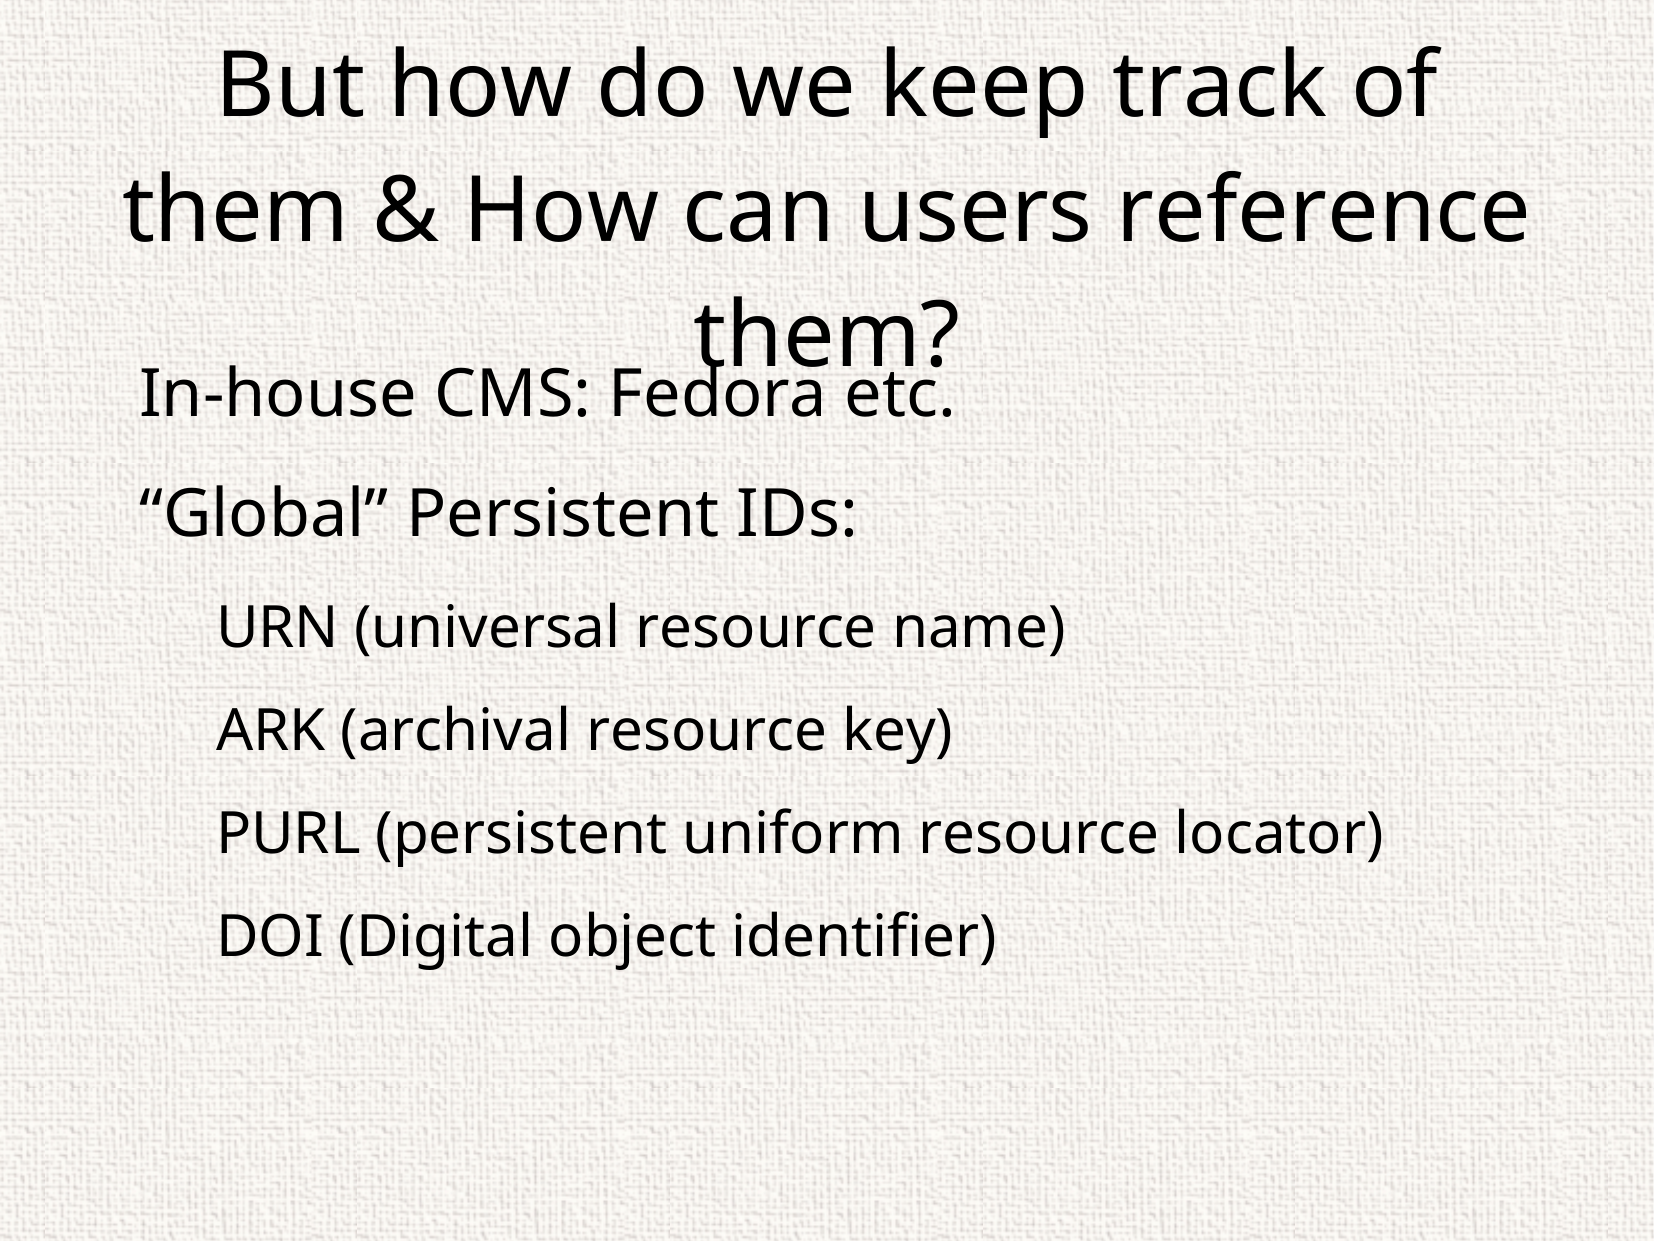

# But how do we keep track of them & How can users reference them?
In-house CMS: Fedora etc.
“Global” Persistent IDs:
URN (universal resource name)
ARK (archival resource key)
PURL (persistent uniform resource locator)
DOI (Digital object identifier)